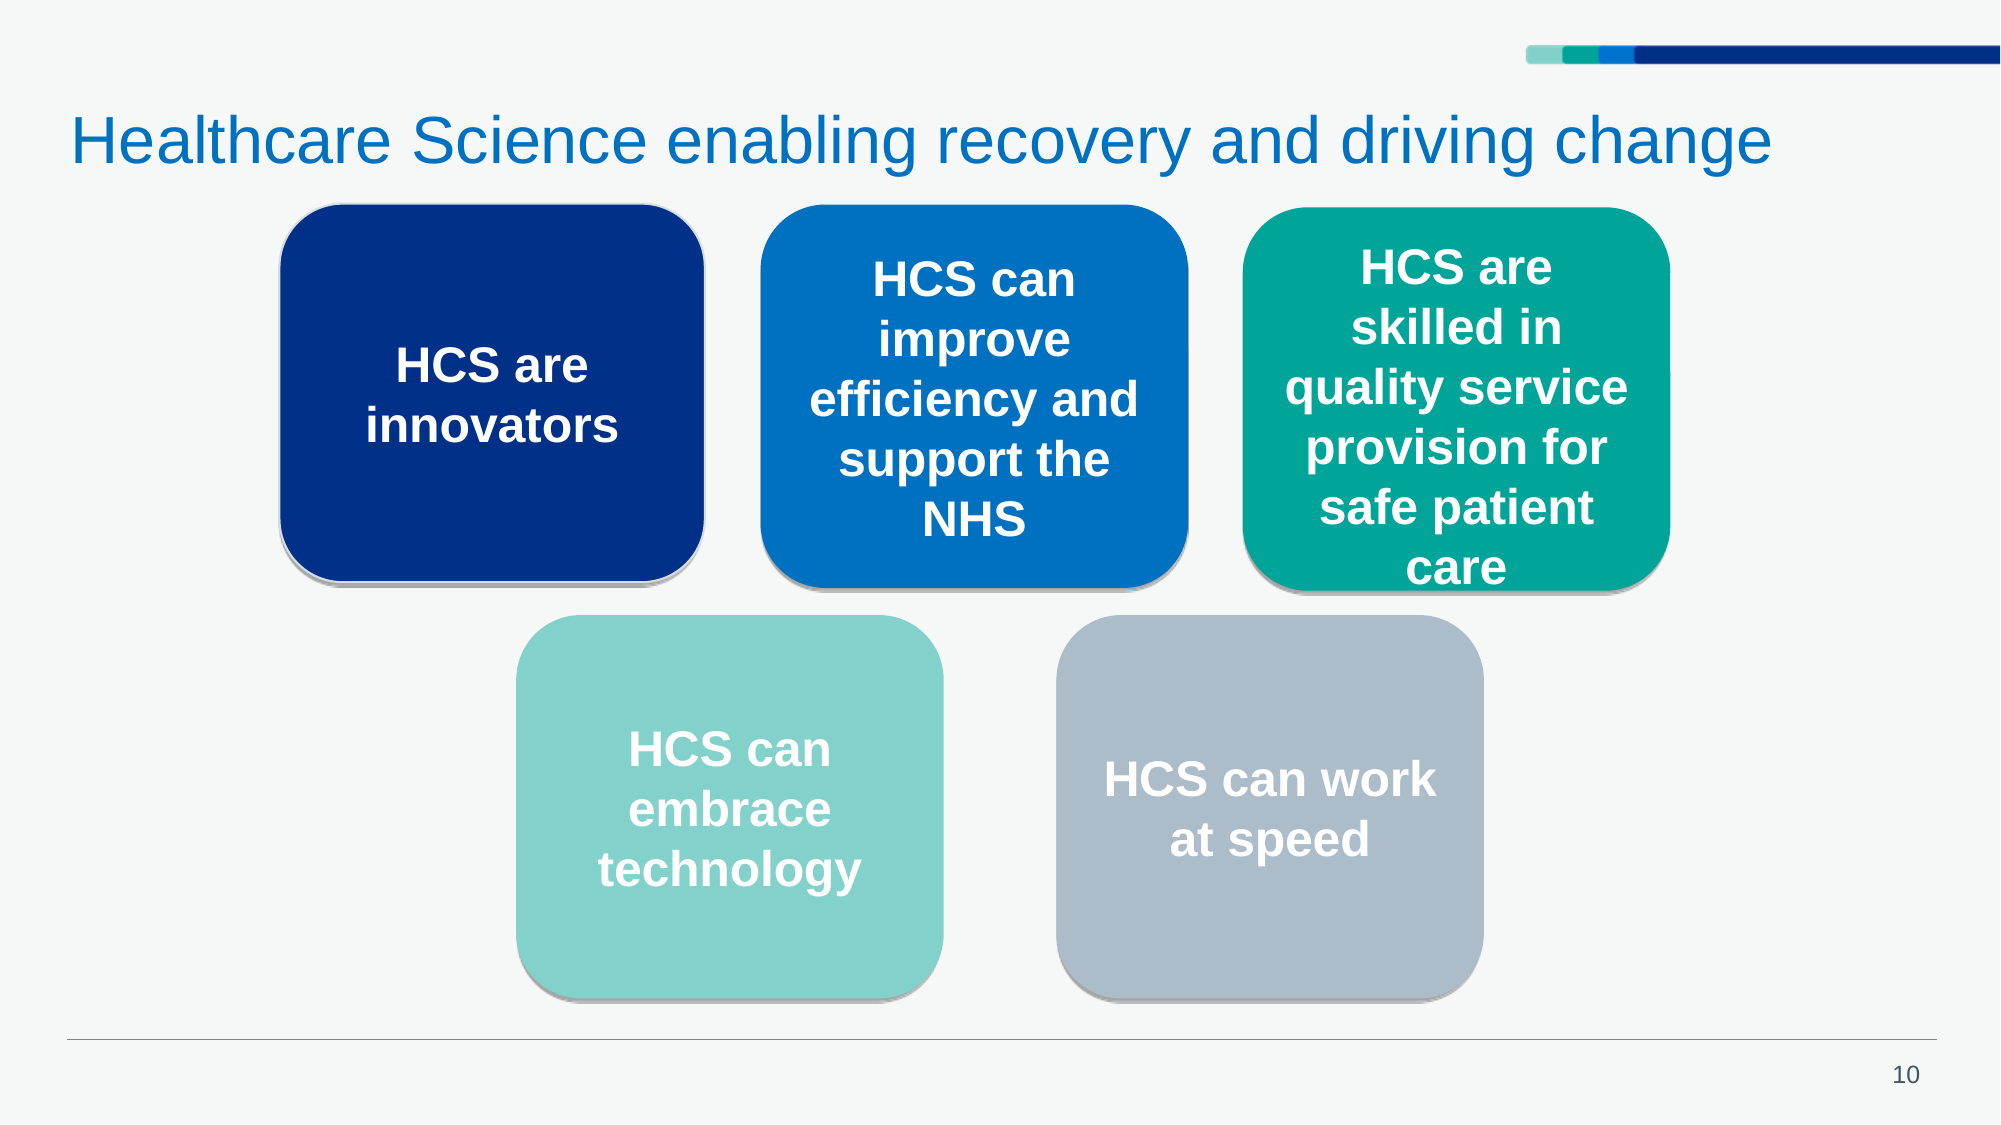

# Healthcare Science enabling recovery and driving change
HCS are innovators
HCS can improve efficiency and support the NHS
HCS are skilled in quality service provision for safe patient care
HCS can embrace technology
HCS can work at speed